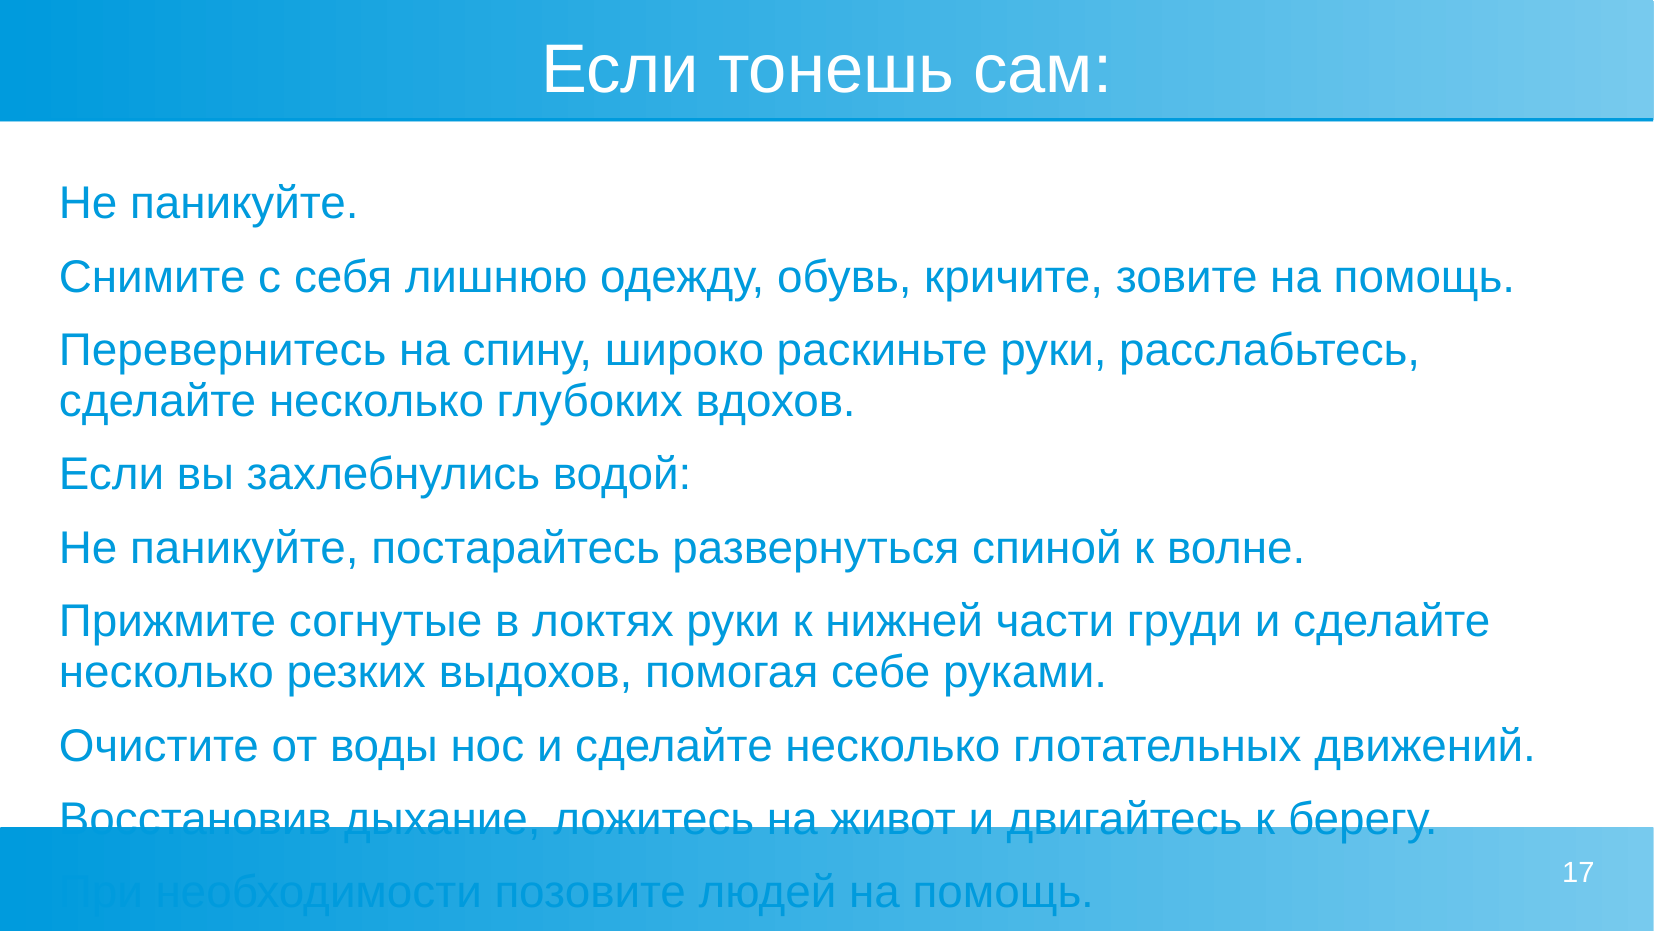

# Если тонешь сам:
Не паникуйте.
Снимите с себя лишнюю одежду, обувь, кричите, зовите на помощь.
Перевернитесь на спину, широко раскиньте руки, расслабьтесь, сделайте несколько глубоких вдохов.
Если вы захлебнулись водой:
Не паникуйте, постарайтесь развернуться спиной к волне.
Прижмите согнутые в локтях руки к нижней части груди и сделайте несколько резких выдохов, помогая себе руками.
Очистите от воды нос и сделайте несколько глотательных движений.
Восстановив дыхание, ложитесь на живот и двигайтесь к берегу.
При необходимости позовите людей на помощь.
17